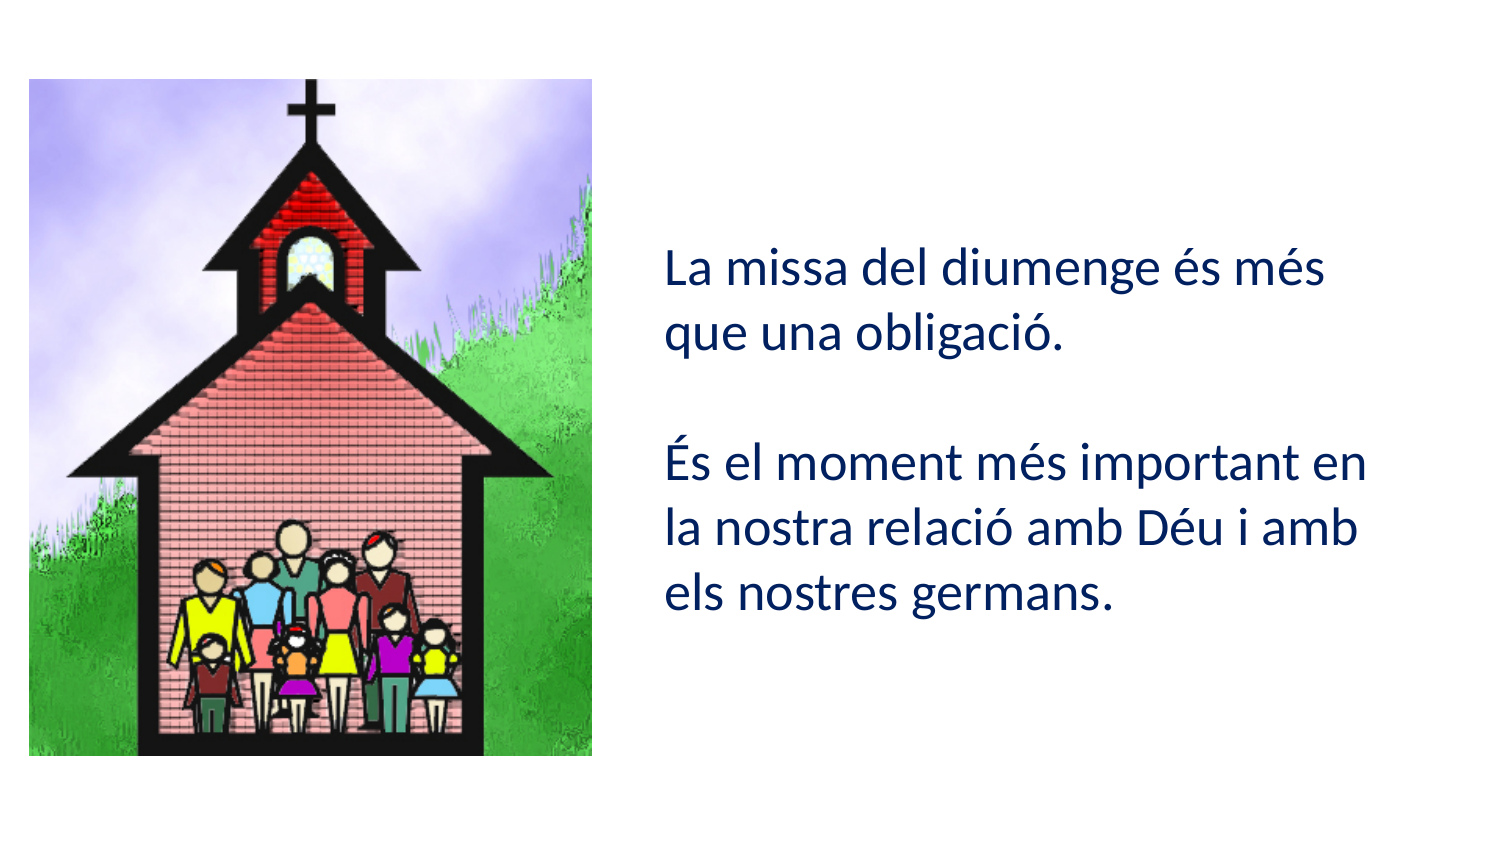

La missa del diumenge és més que una obligació.
És el moment més important en la nostra relació amb Déu i amb els nostres germans.